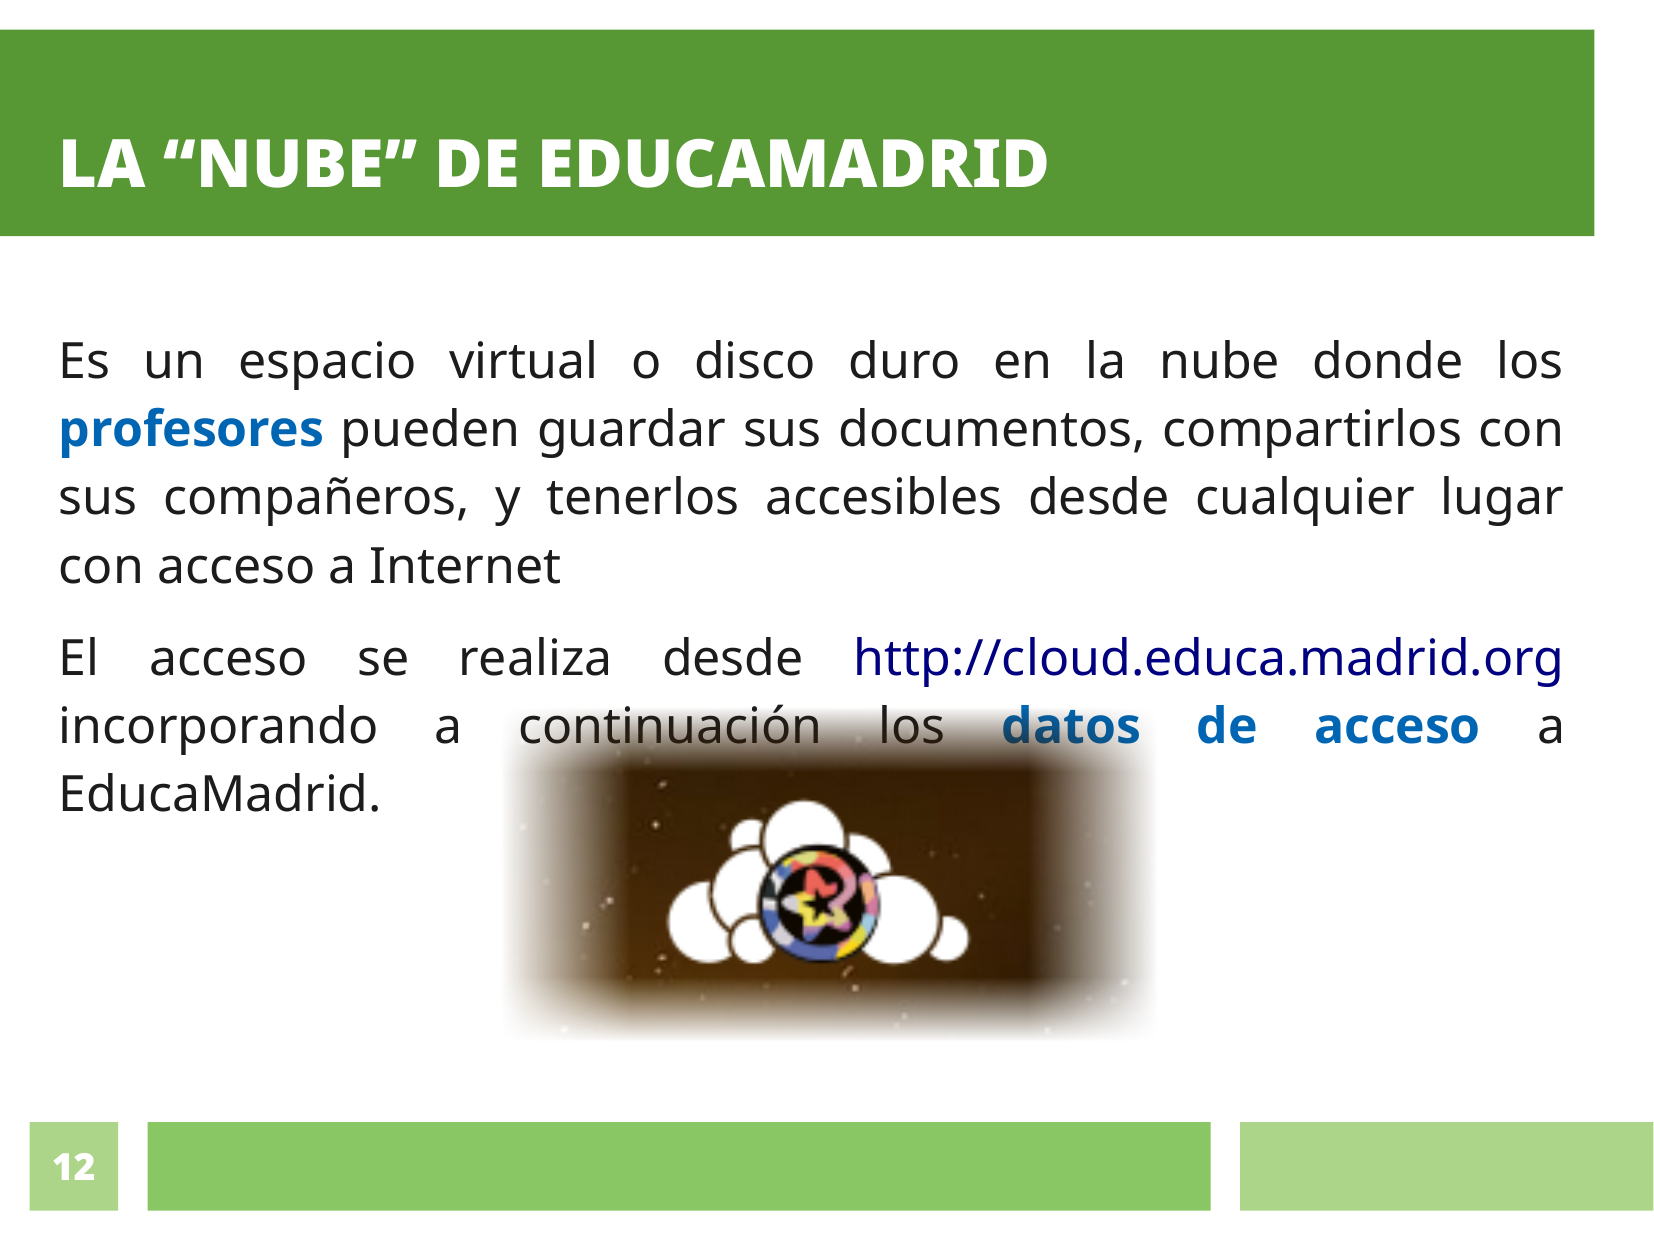

# LA “NUBE” DE EDUCAMADRID
Es un espacio virtual o disco duro en la nube donde los profesores pueden guardar sus documentos, compartirlos con sus compañeros, y tenerlos accesibles desde cualquier lugar con acceso a Internet
El acceso se realiza desde http://cloud.educa.madrid.org incorporando a continuación los datos de acceso a EducaMadrid.
12